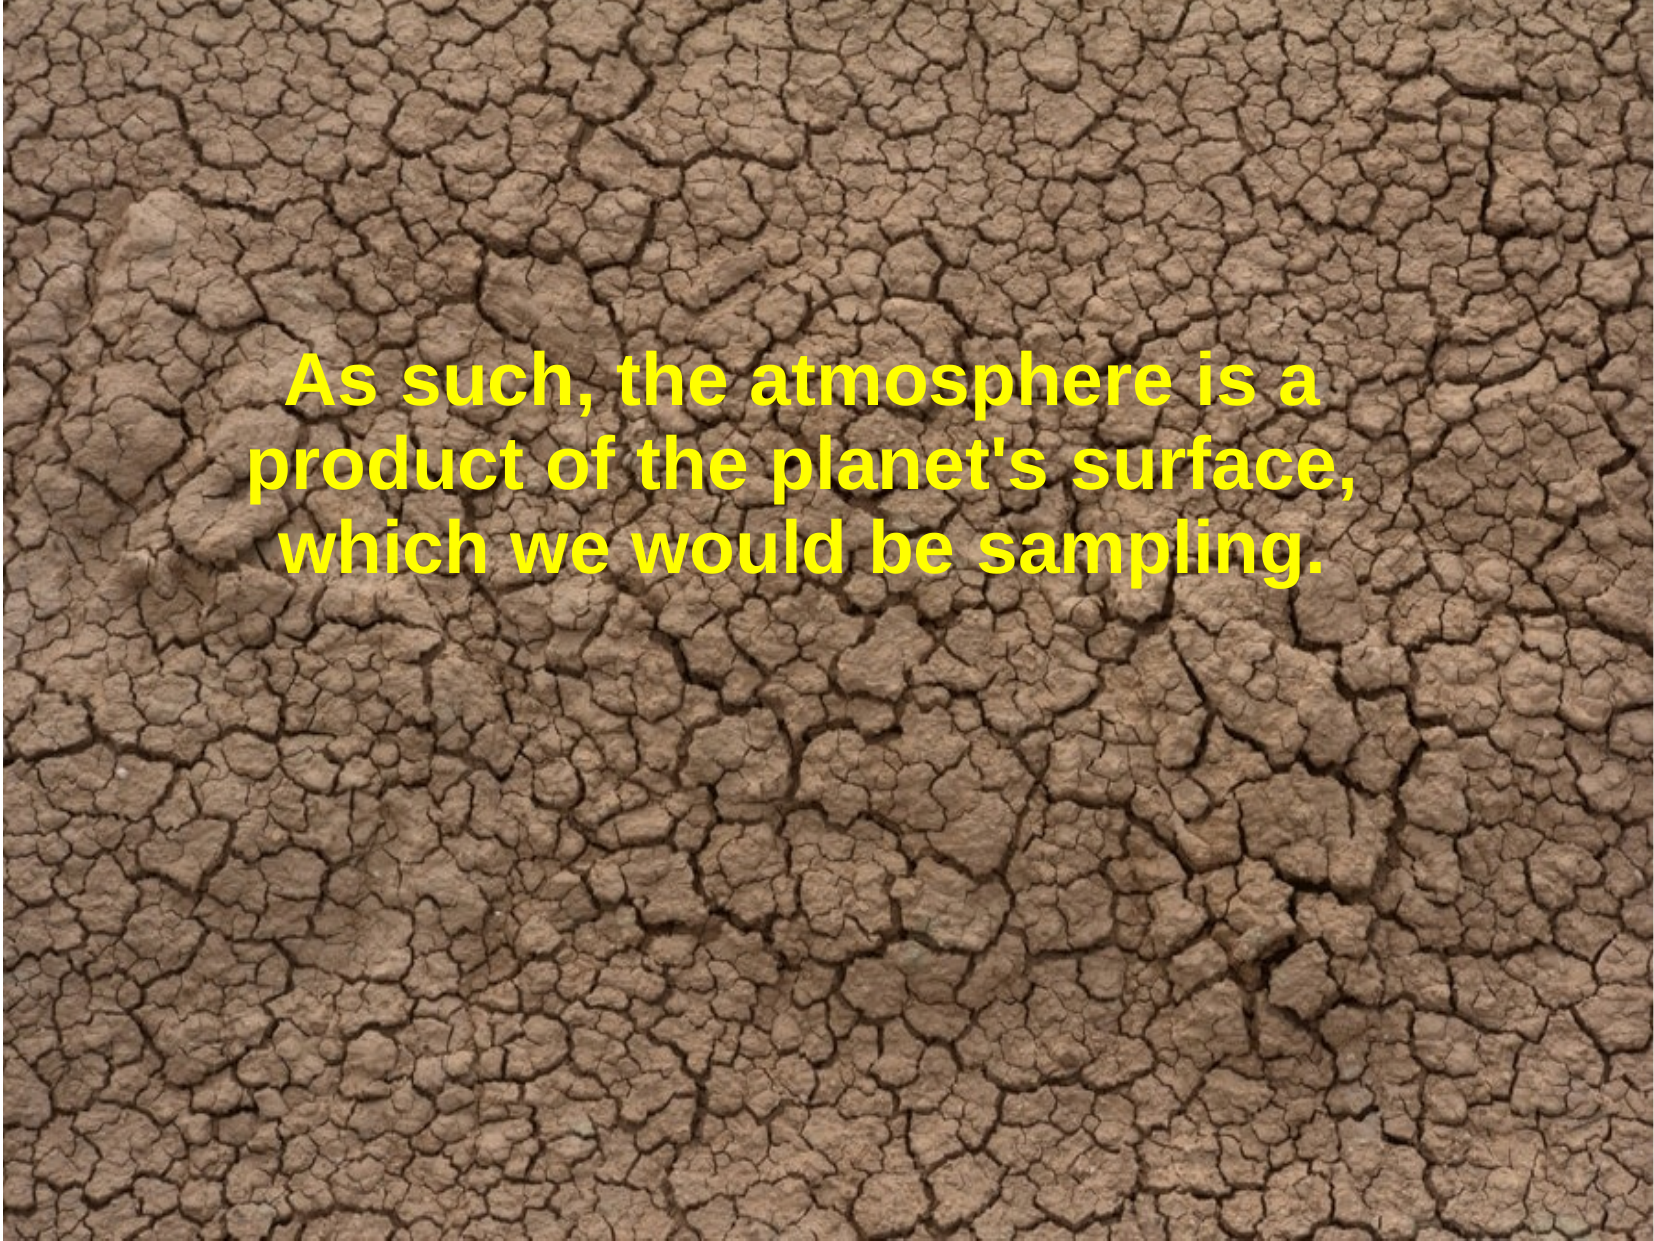

As such, the atmosphere is a product of the planet's surface, which we would be sampling.